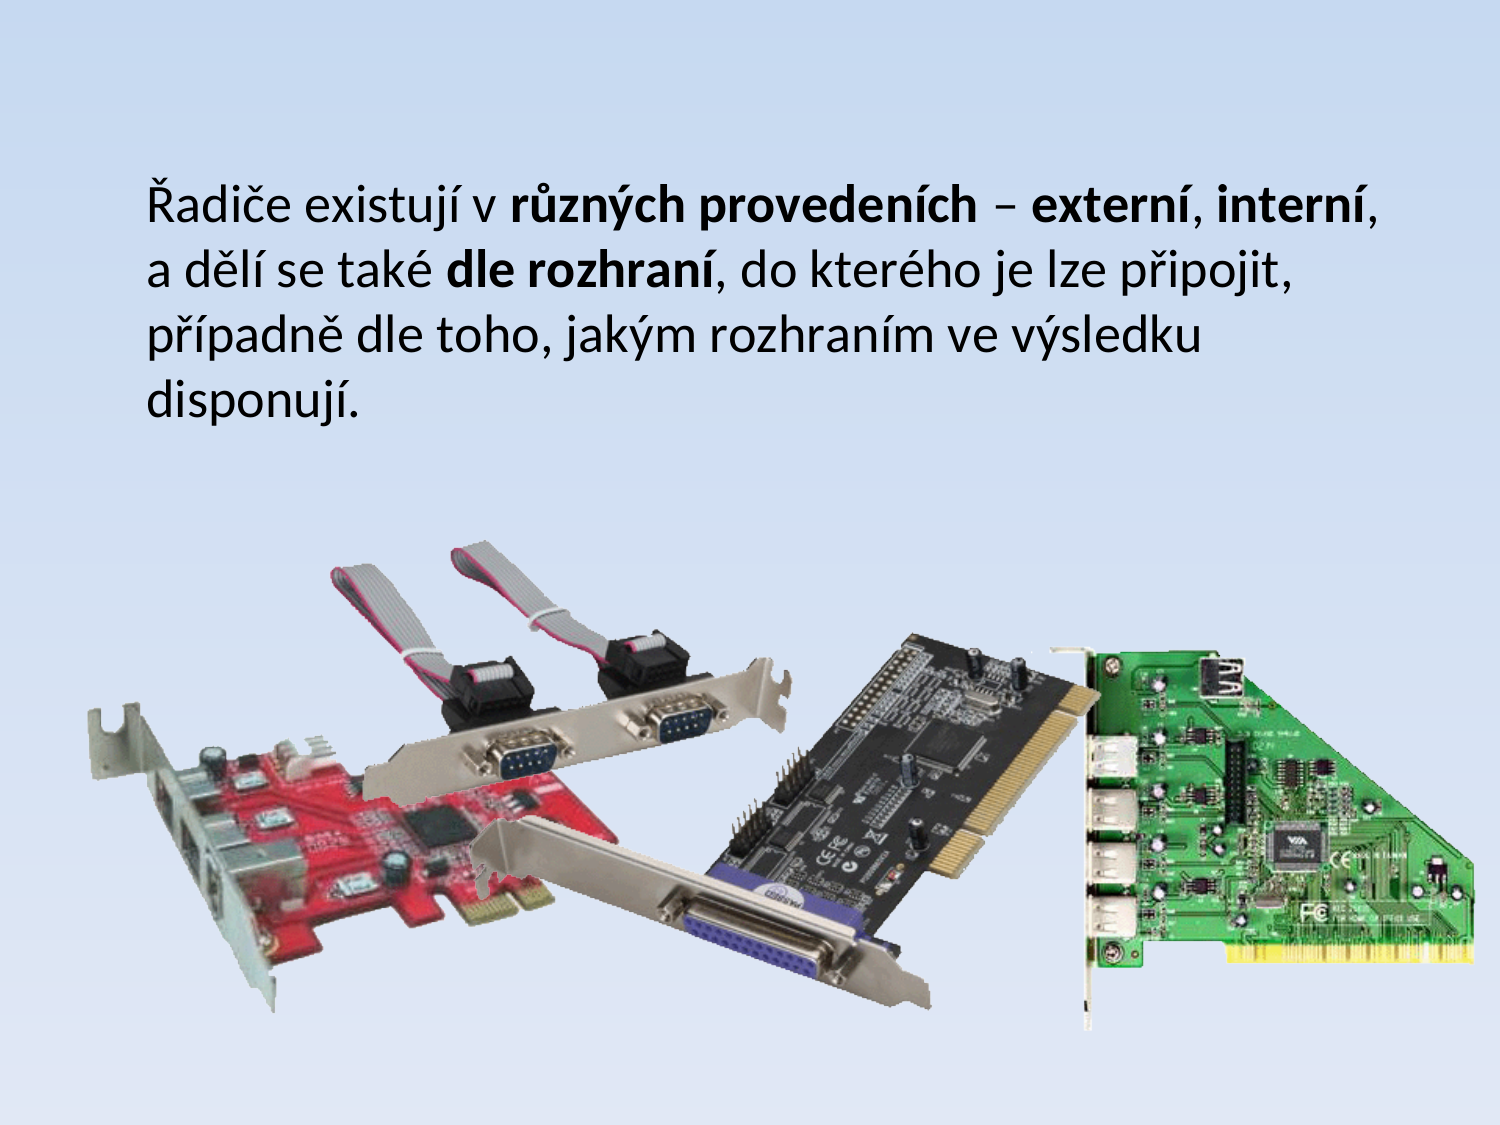

# Řadiče existují v různých provedeních – externí, interní, a dělí se také dle rozhraní, do kterého je lze připojit, případně dle toho, jakým rozhraním ve výsledku disponují.